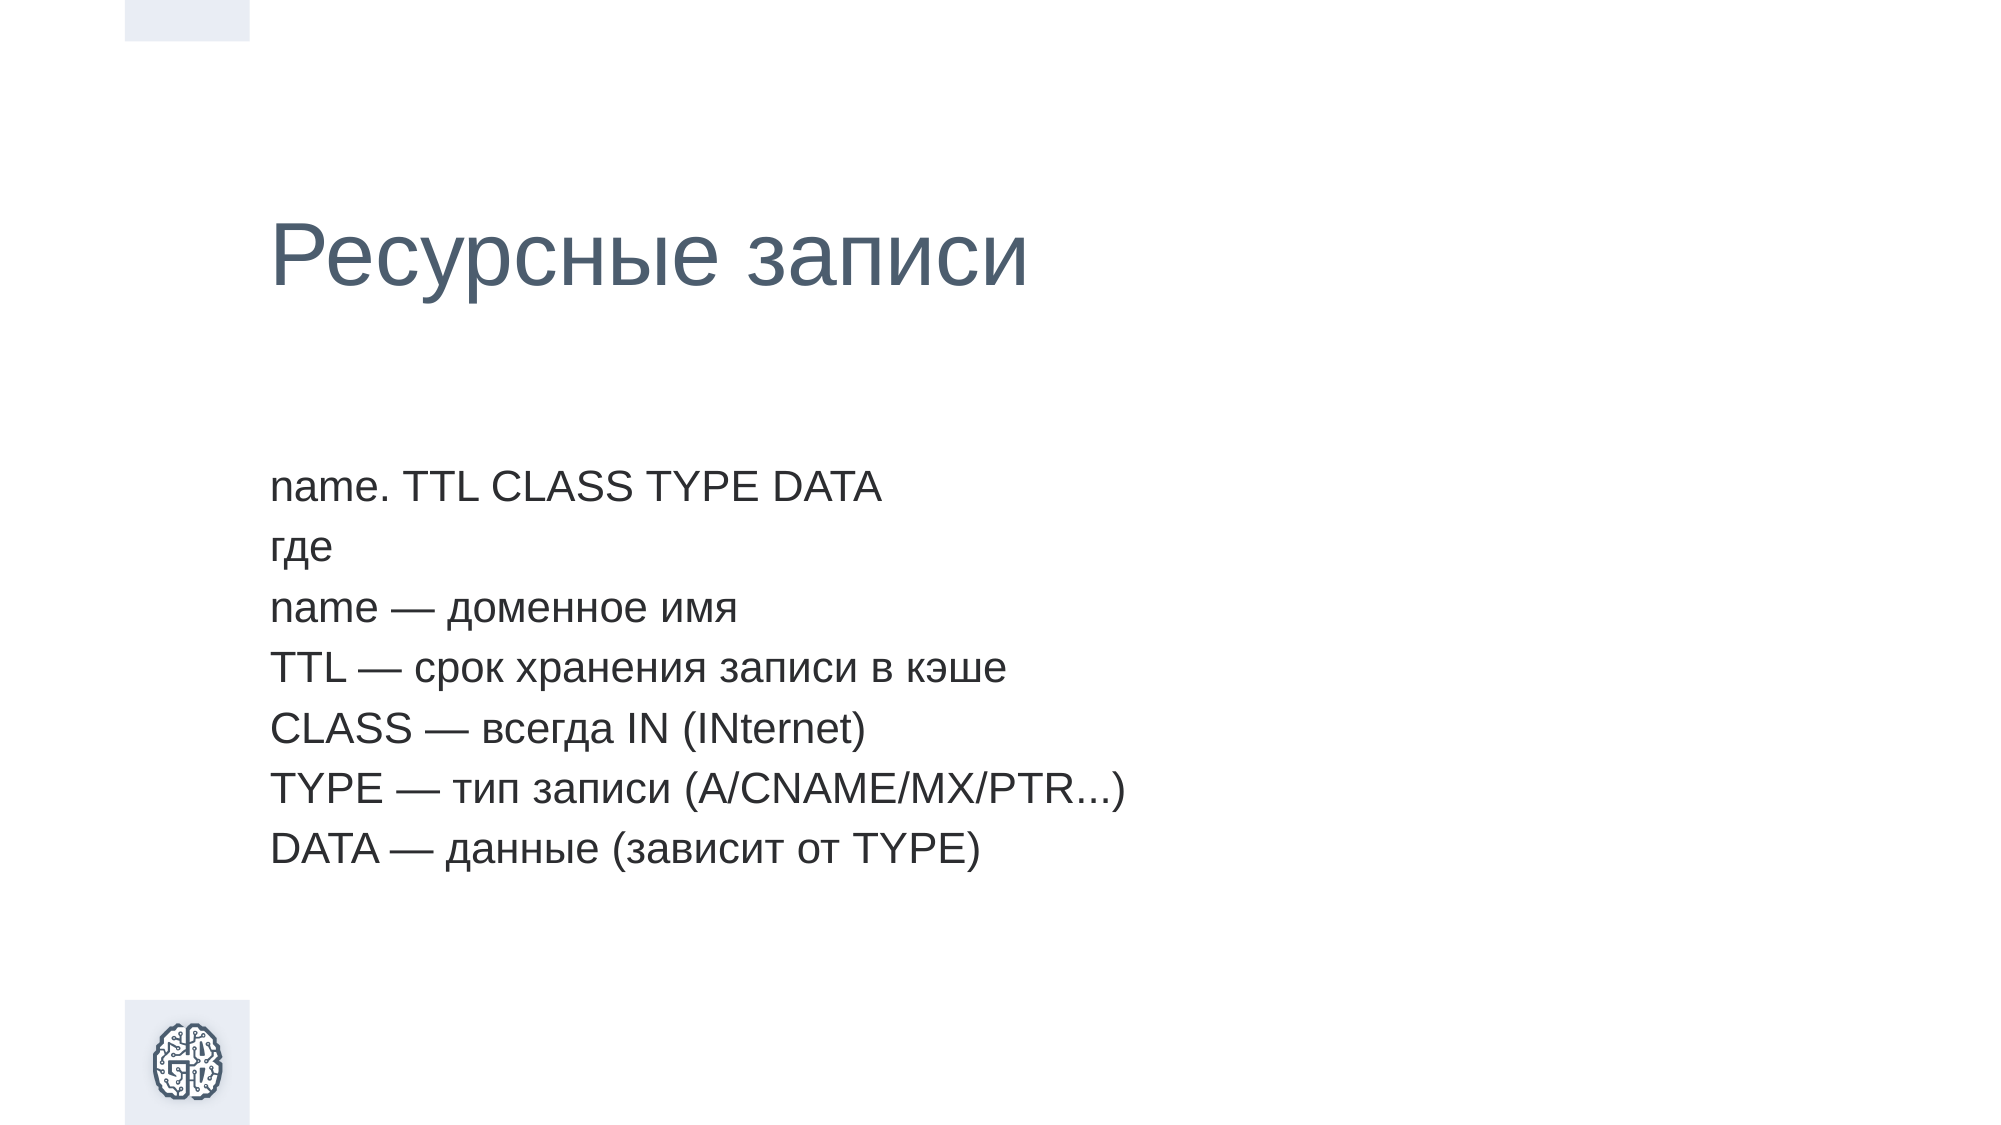

# Ресурсные записи
name. TTL CLASS TYPE DATA
где
name — доменное имя
TTL — срок хранения записи в кэше
CLASS — всегда IN (INternet)
TYPE — тип записи (A/CNAME/MX/PTR...)
DATA — данные (зависит от TYPE)